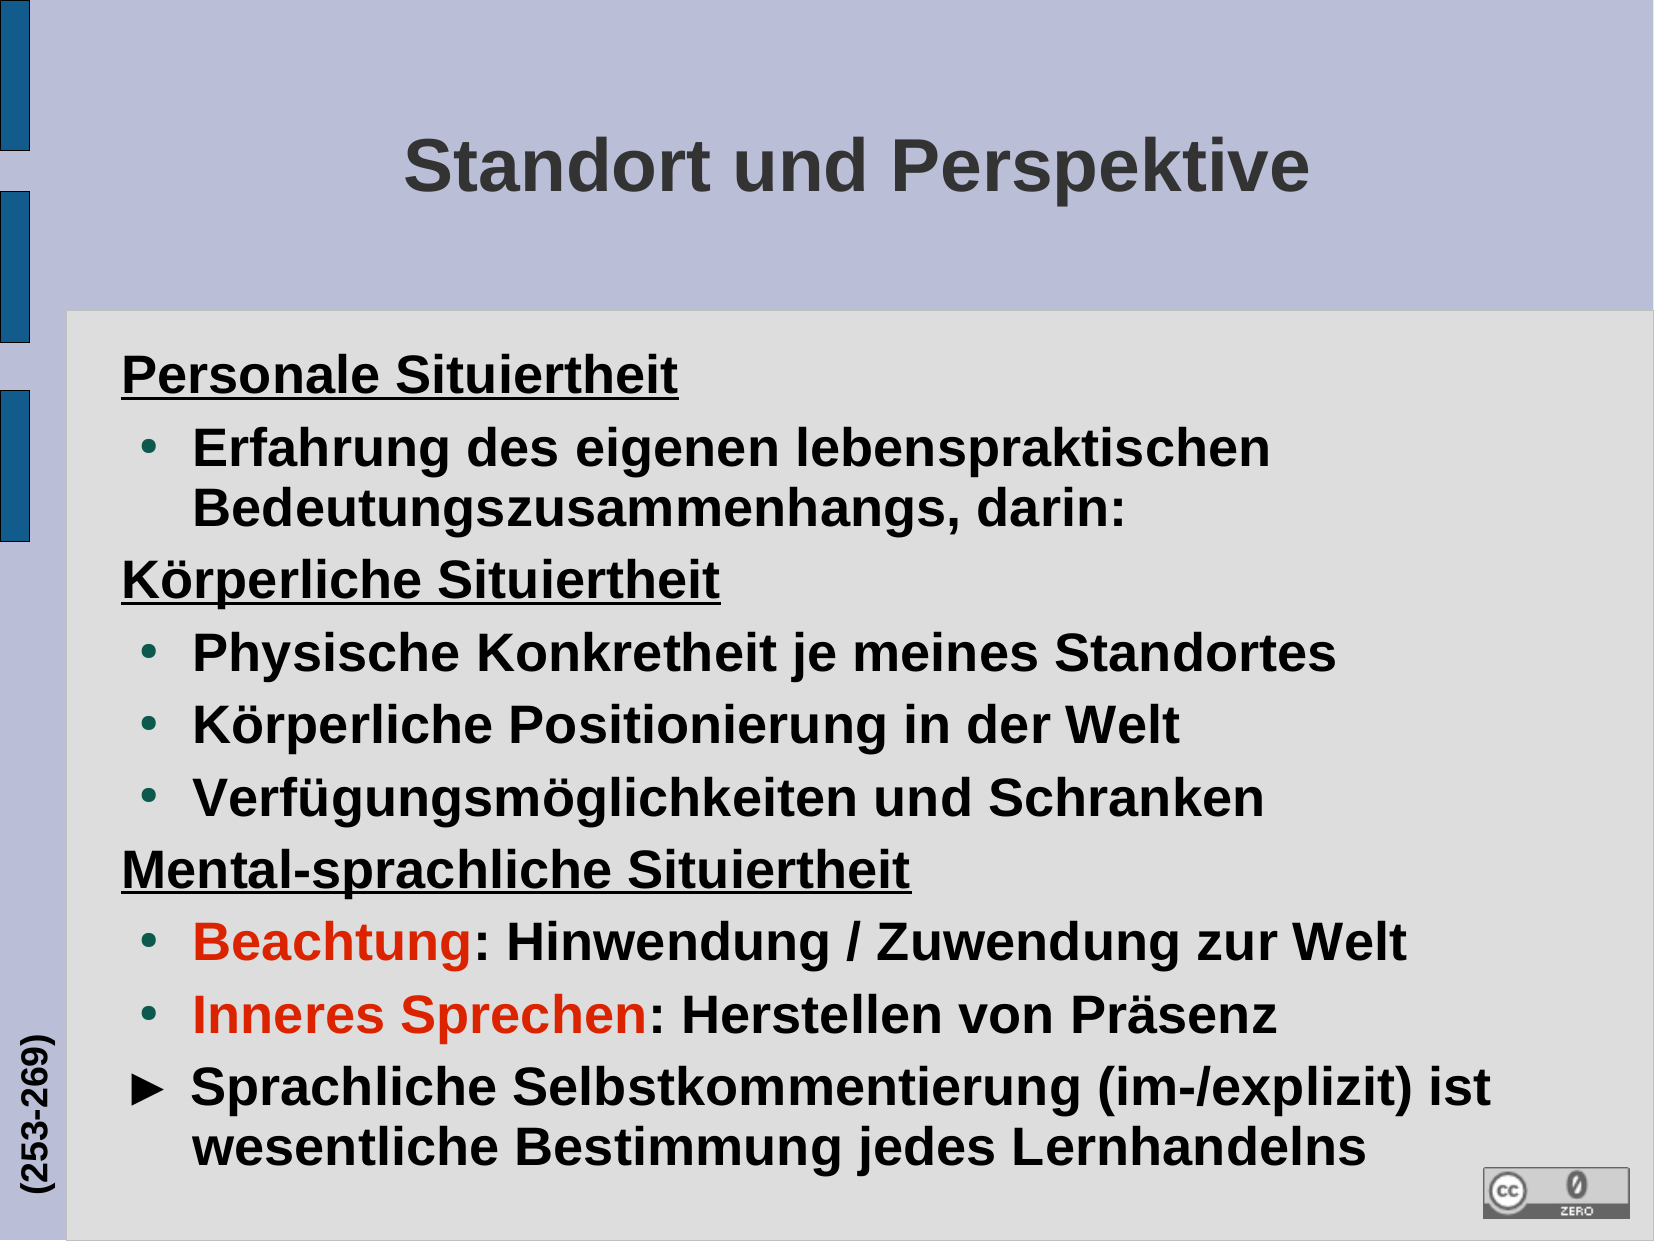

# Standort und Perspektive
Personale Situiertheit
Erfahrung des eigenen lebenspraktischen Bedeutungszusammenhangs, darin:
Körperliche Situiertheit
Physische Konkretheit je meines Standortes
Körperliche Positionierung in der Welt
Verfügungsmöglichkeiten und Schranken
Mental-sprachliche Situiertheit
Beachtung: Hinwendung / Zuwendung zur Welt
Inneres Sprechen: Herstellen von Präsenz
► Sprachliche Selbstkommentierung (im-/explizit) ist
 wesentliche Bestimmung jedes Lernhandelns
(253-269)